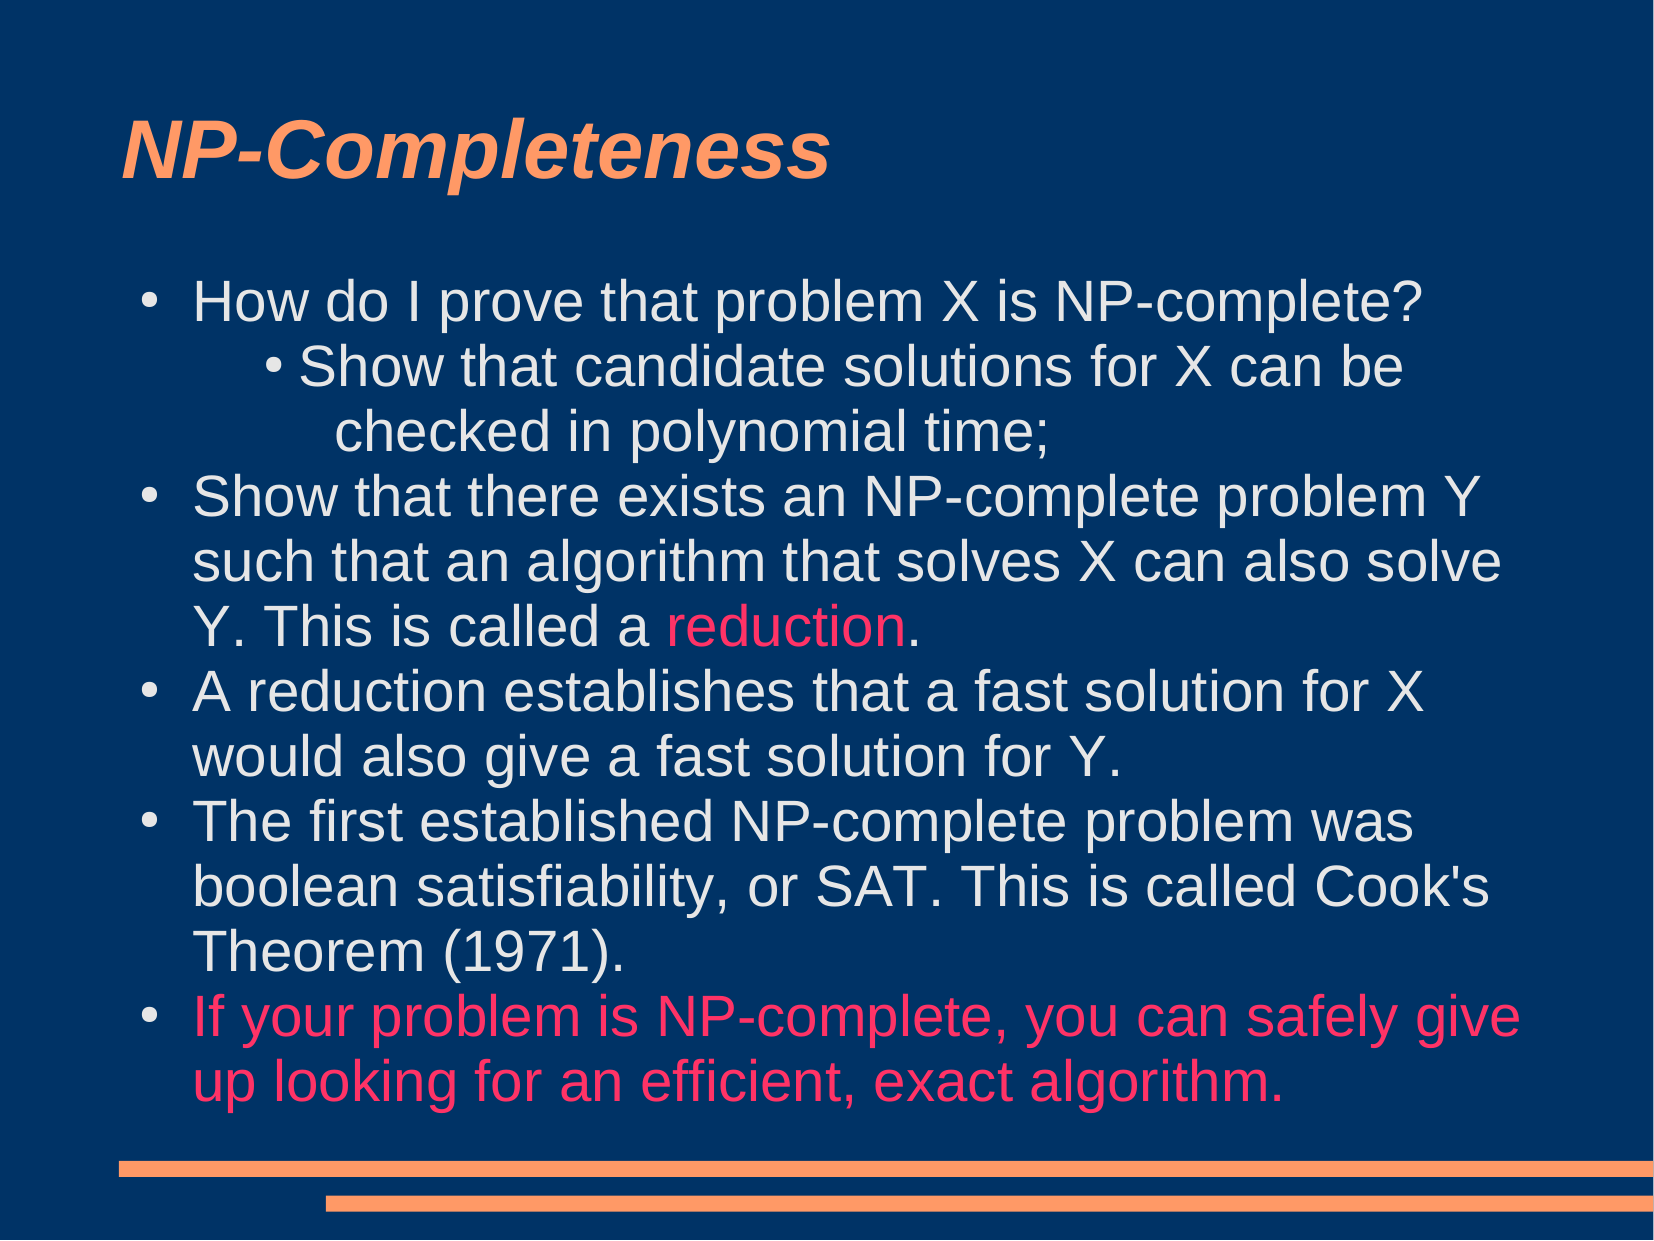

# NP-Completeness
How do I prove that problem X is NP-complete?
Show that candidate solutions for X can be checked in polynomial time;
Show that there exists an NP-complete problem Y such that an algorithm that solves X can also solve Y. This is called a reduction.
A reduction establishes that a fast solution for X would also give a fast solution for Y.
The first established NP-complete problem was boolean satisfiability, or SAT. This is called Cook's Theorem (1971).
If your problem is NP-complete, you can safely give up looking for an efficient, exact algorithm.